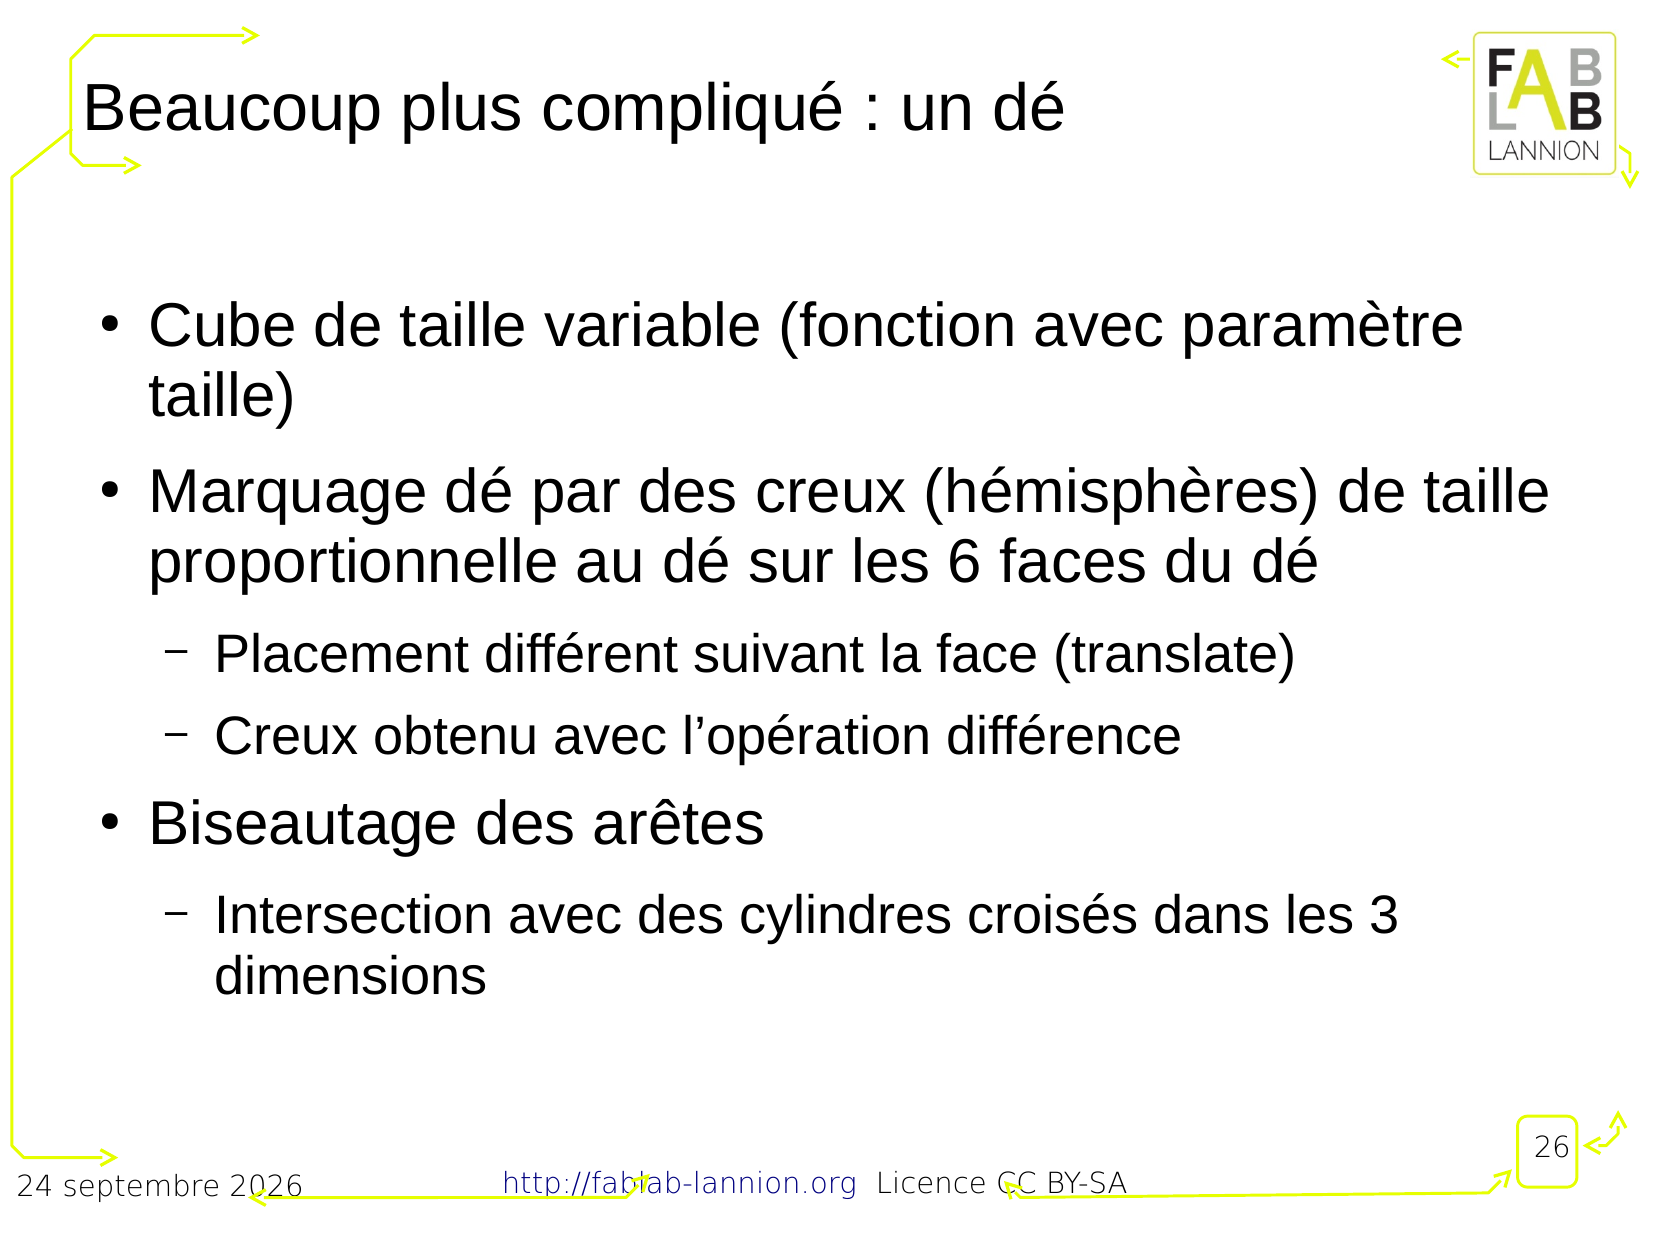

# Beaucoup plus compliqué : un dé
Cube de taille variable (fonction avec paramètre taille)
Marquage dé par des creux (hémisphères) de taille proportionnelle au dé sur les 6 faces du dé
Placement différent suivant la face (translate)
Creux obtenu avec l’opération différence
Biseautage des arêtes
Intersection avec des cylindres croisés dans les 3 dimensions
26